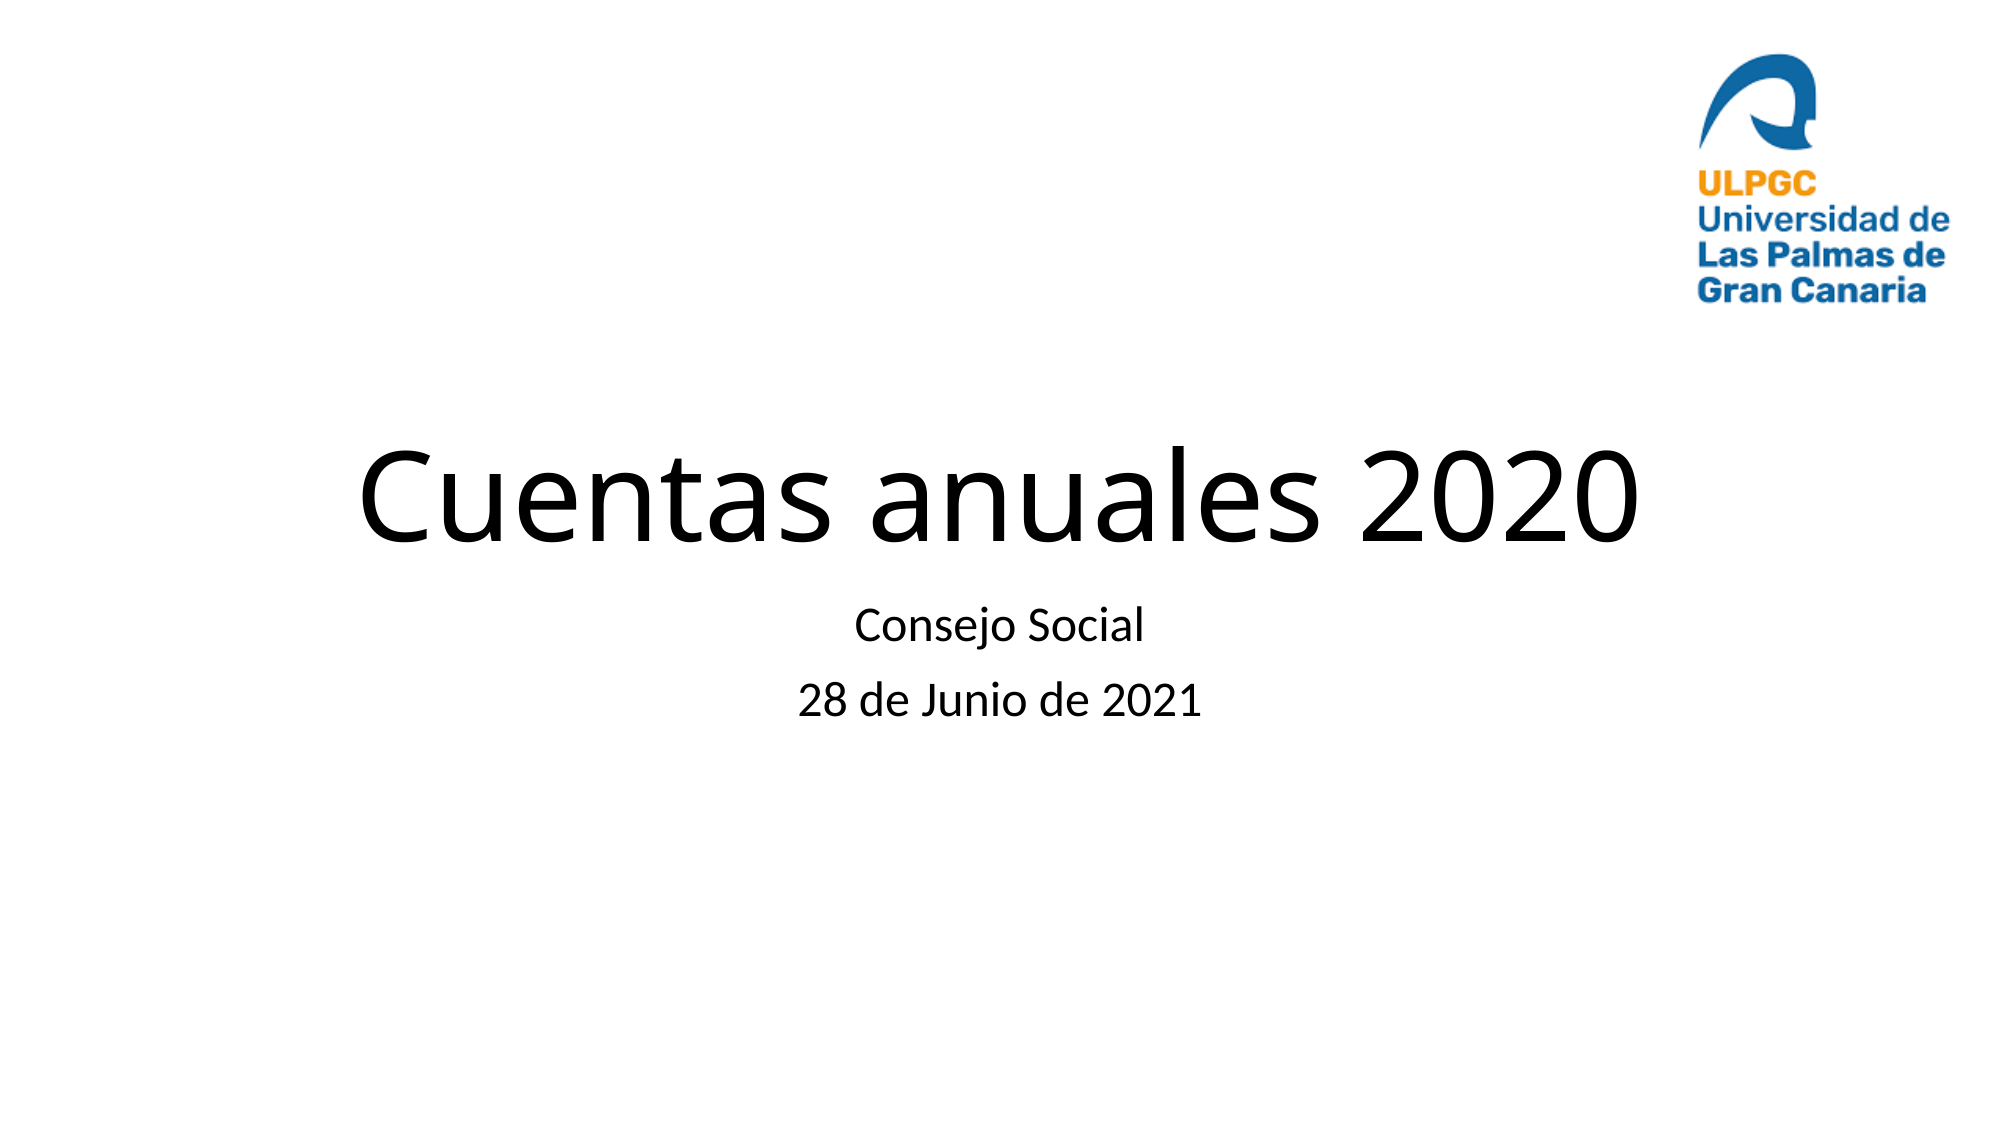

# Cuentas anuales 2020
Consejo Social
28 de Junio de 2021